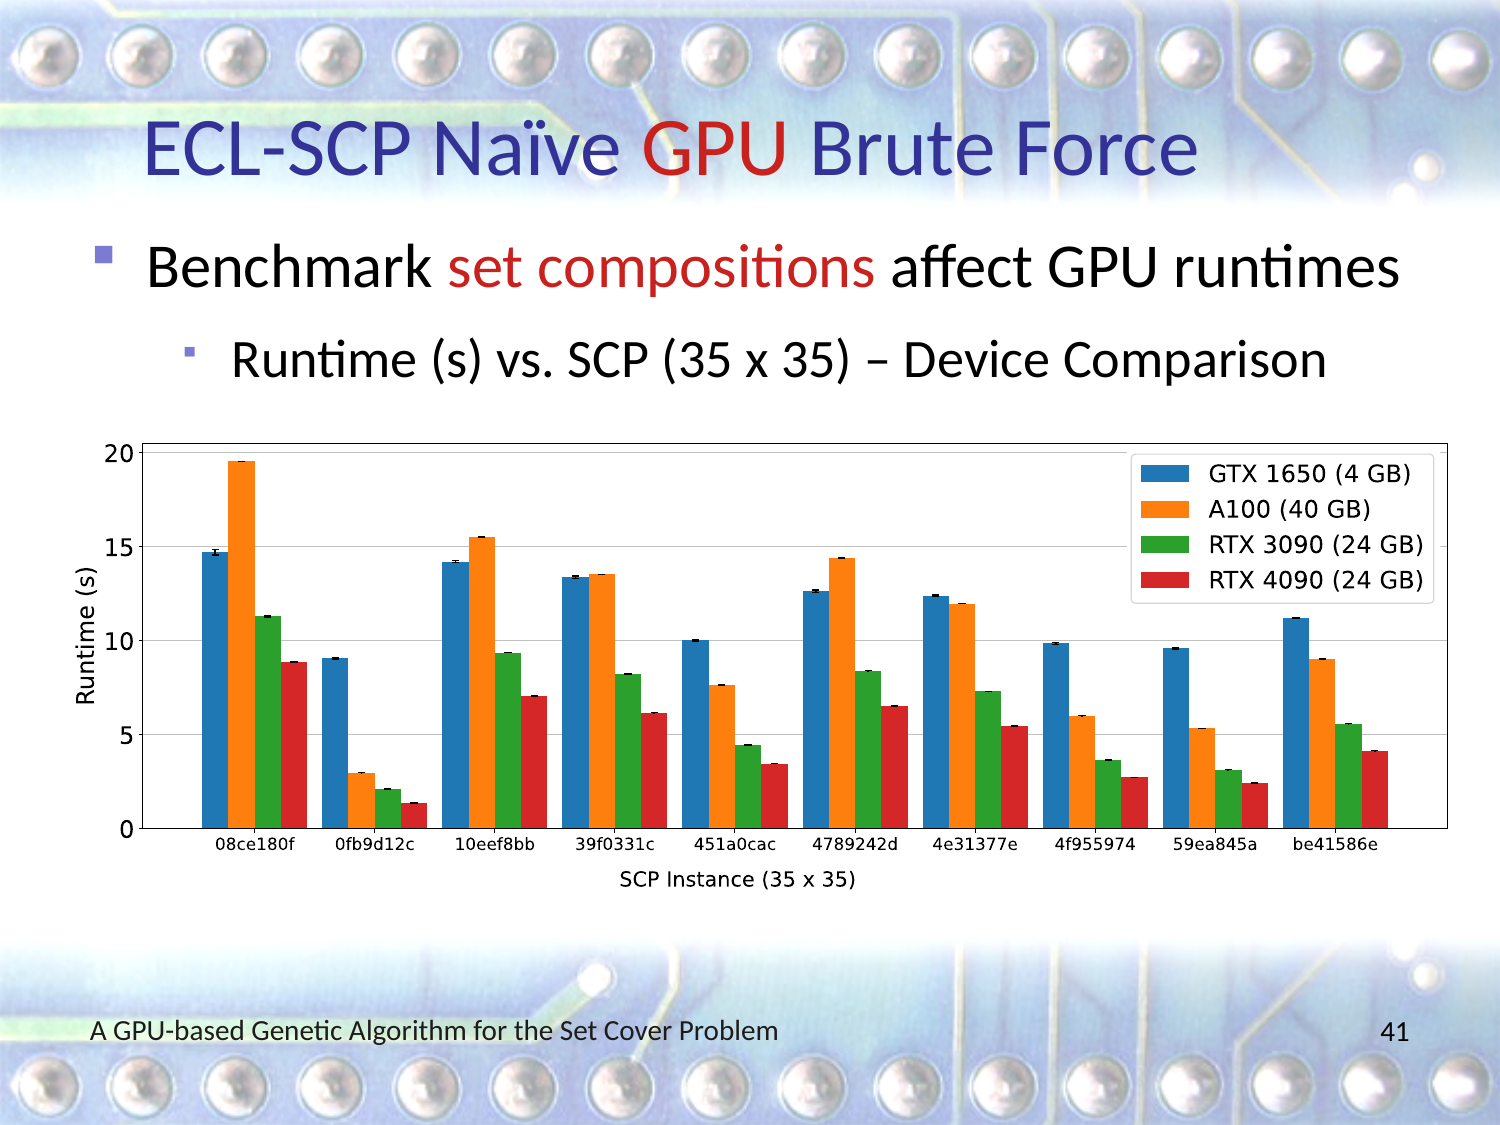

ECL-SCP Naïve GPU Brute Force
# Benchmark set compositions affect GPU runtimes
Runtime (s) vs. SCP (35 x 35) – Device Comparison
A GPU-based Genetic Algorithm for the Set Cover Problem
41